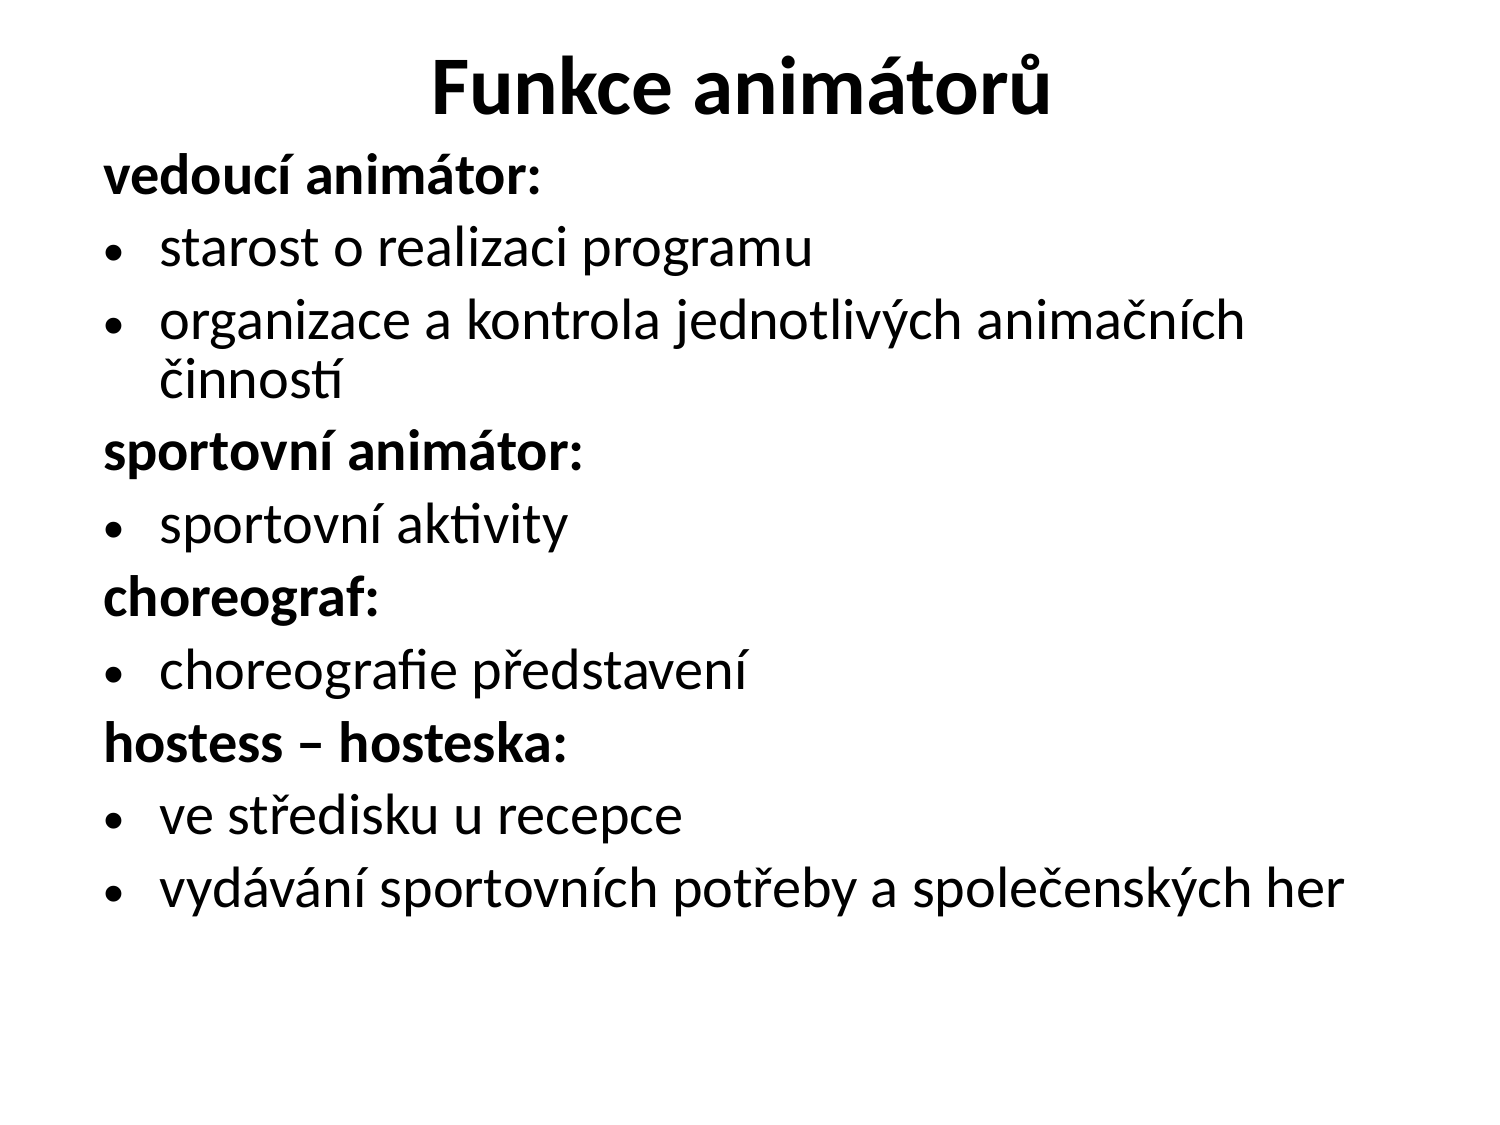

# Funkce animátorů
vedoucí animátor:
starost o realizaci programu
organizace a kontrola jednotlivých animačních činností
sportovní animátor:
sportovní aktivity
choreograf:
choreografie představení
hostess – hosteska:
ve středisku u recepce
vydávání sportovních potřeby a společenských her